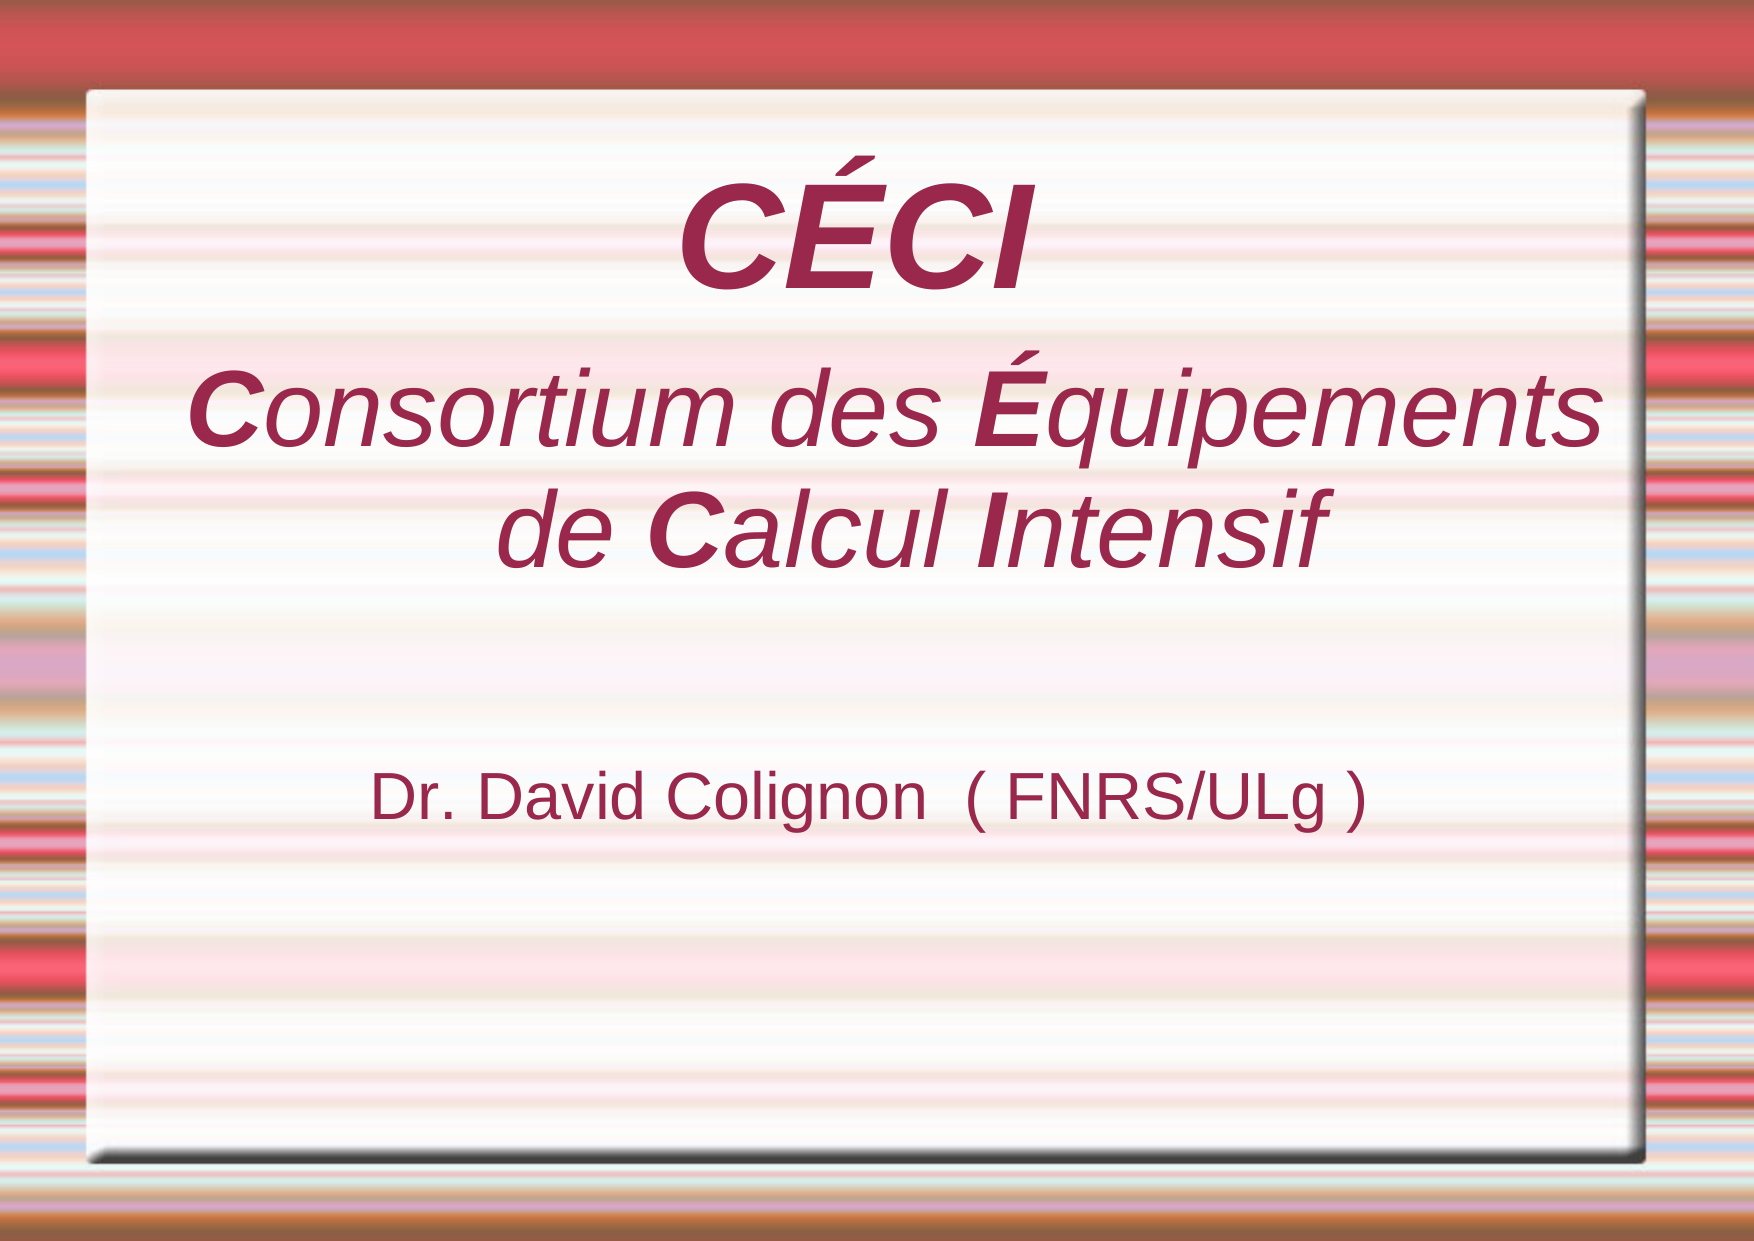

# CÉCI Consortium des Équipements de Calcul Intensif
	 Dr. David Colignon ( FNRS/ULg )